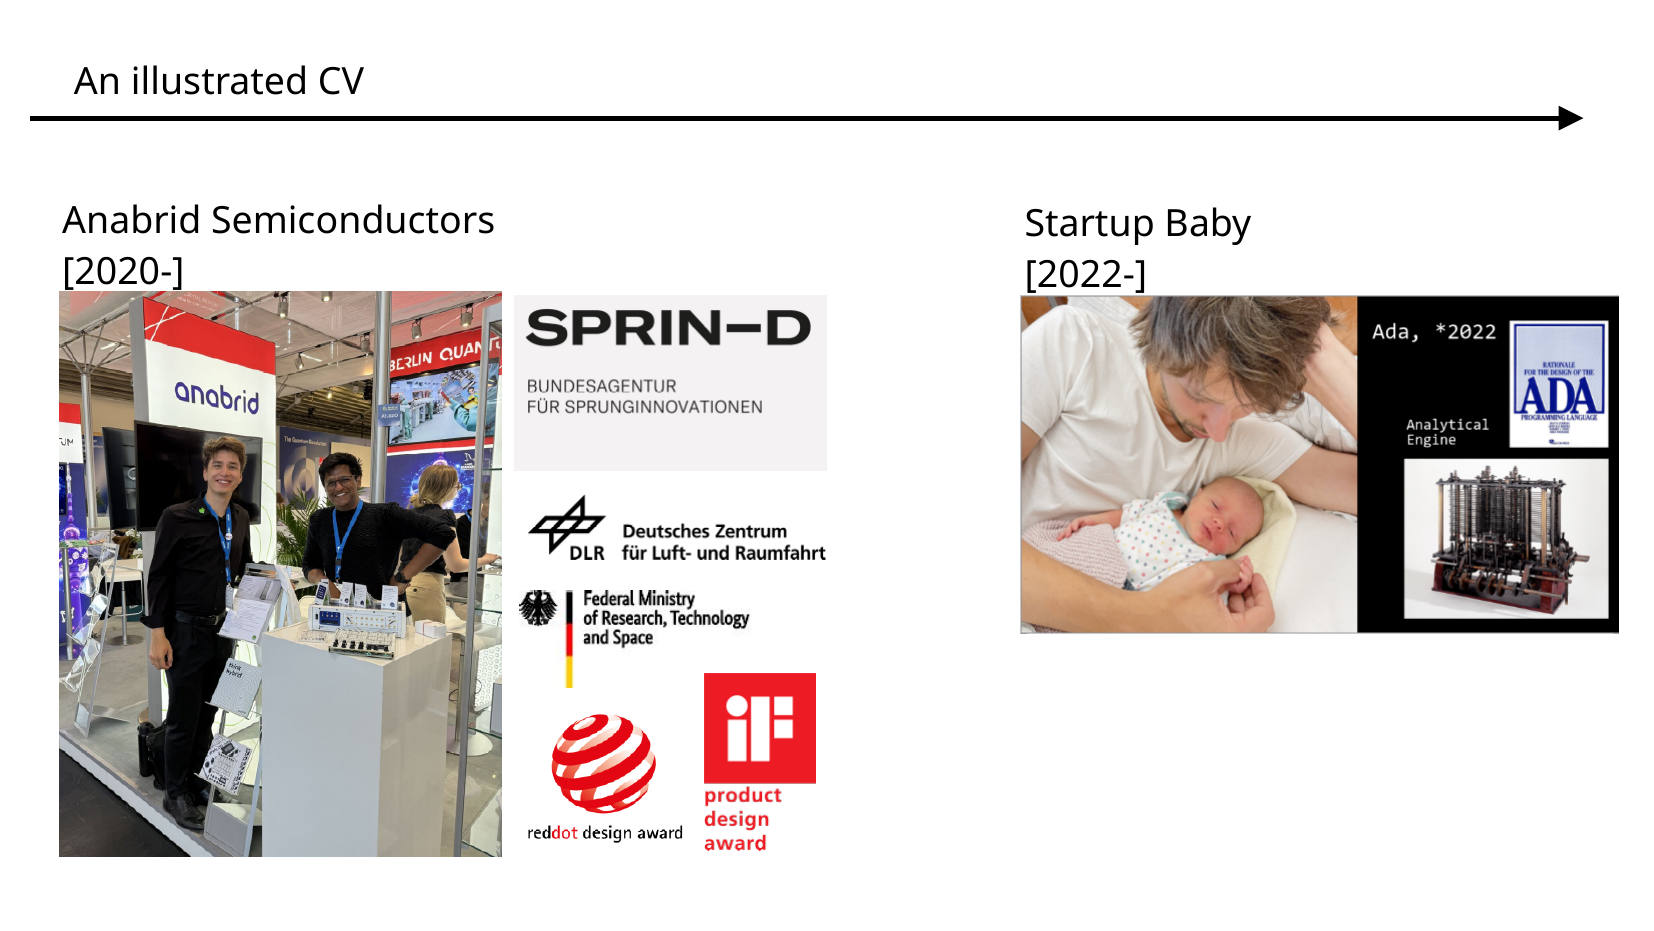

An illustrated CV
Anabrid Semiconductors
[2020-]
Startup Baby
[2022-]